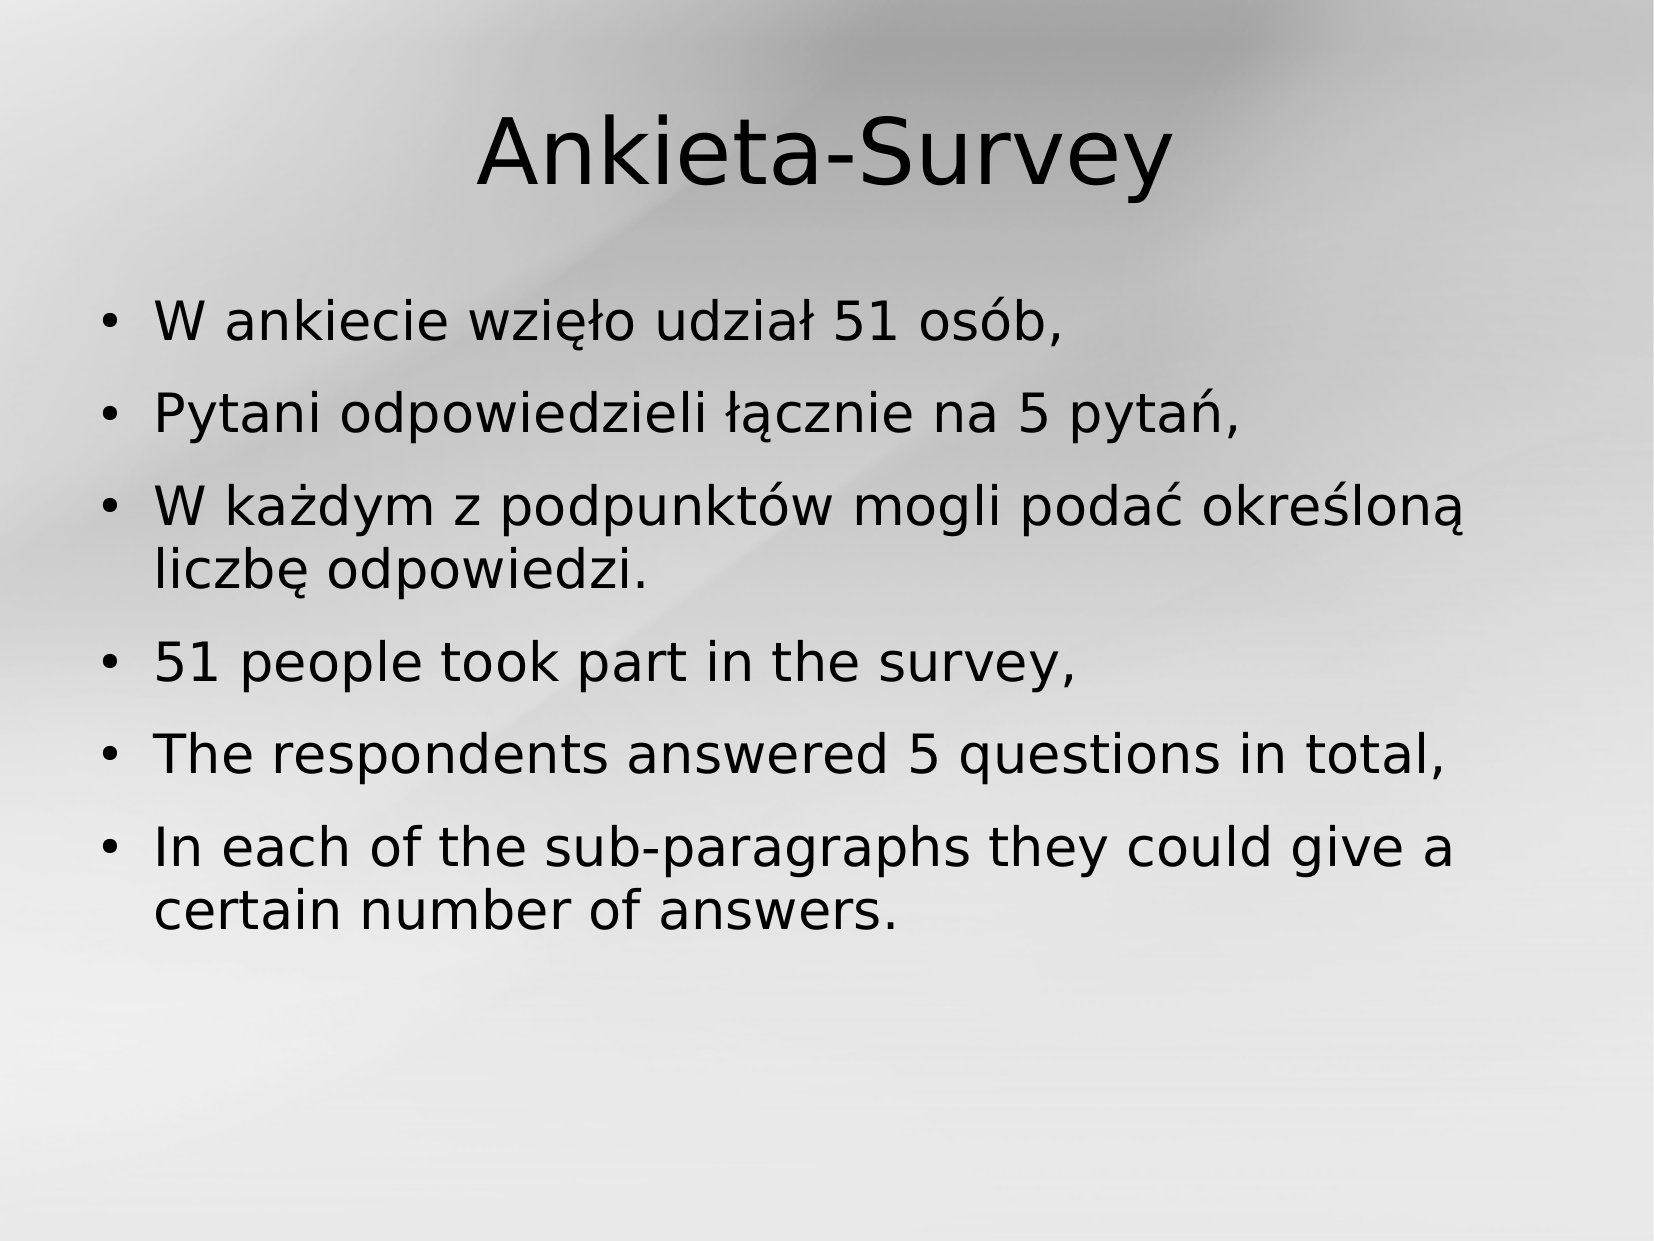

# Ankieta-Survey
W ankiecie wzięło udział 51 osób,
Pytani odpowiedzieli łącznie na 5 pytań,
W każdym z podpunktów mogli podać określoną liczbę odpowiedzi.
51 people took part in the survey,
The respondents answered 5 questions in total,
In each of the sub-paragraphs they could give a certain number of answers.